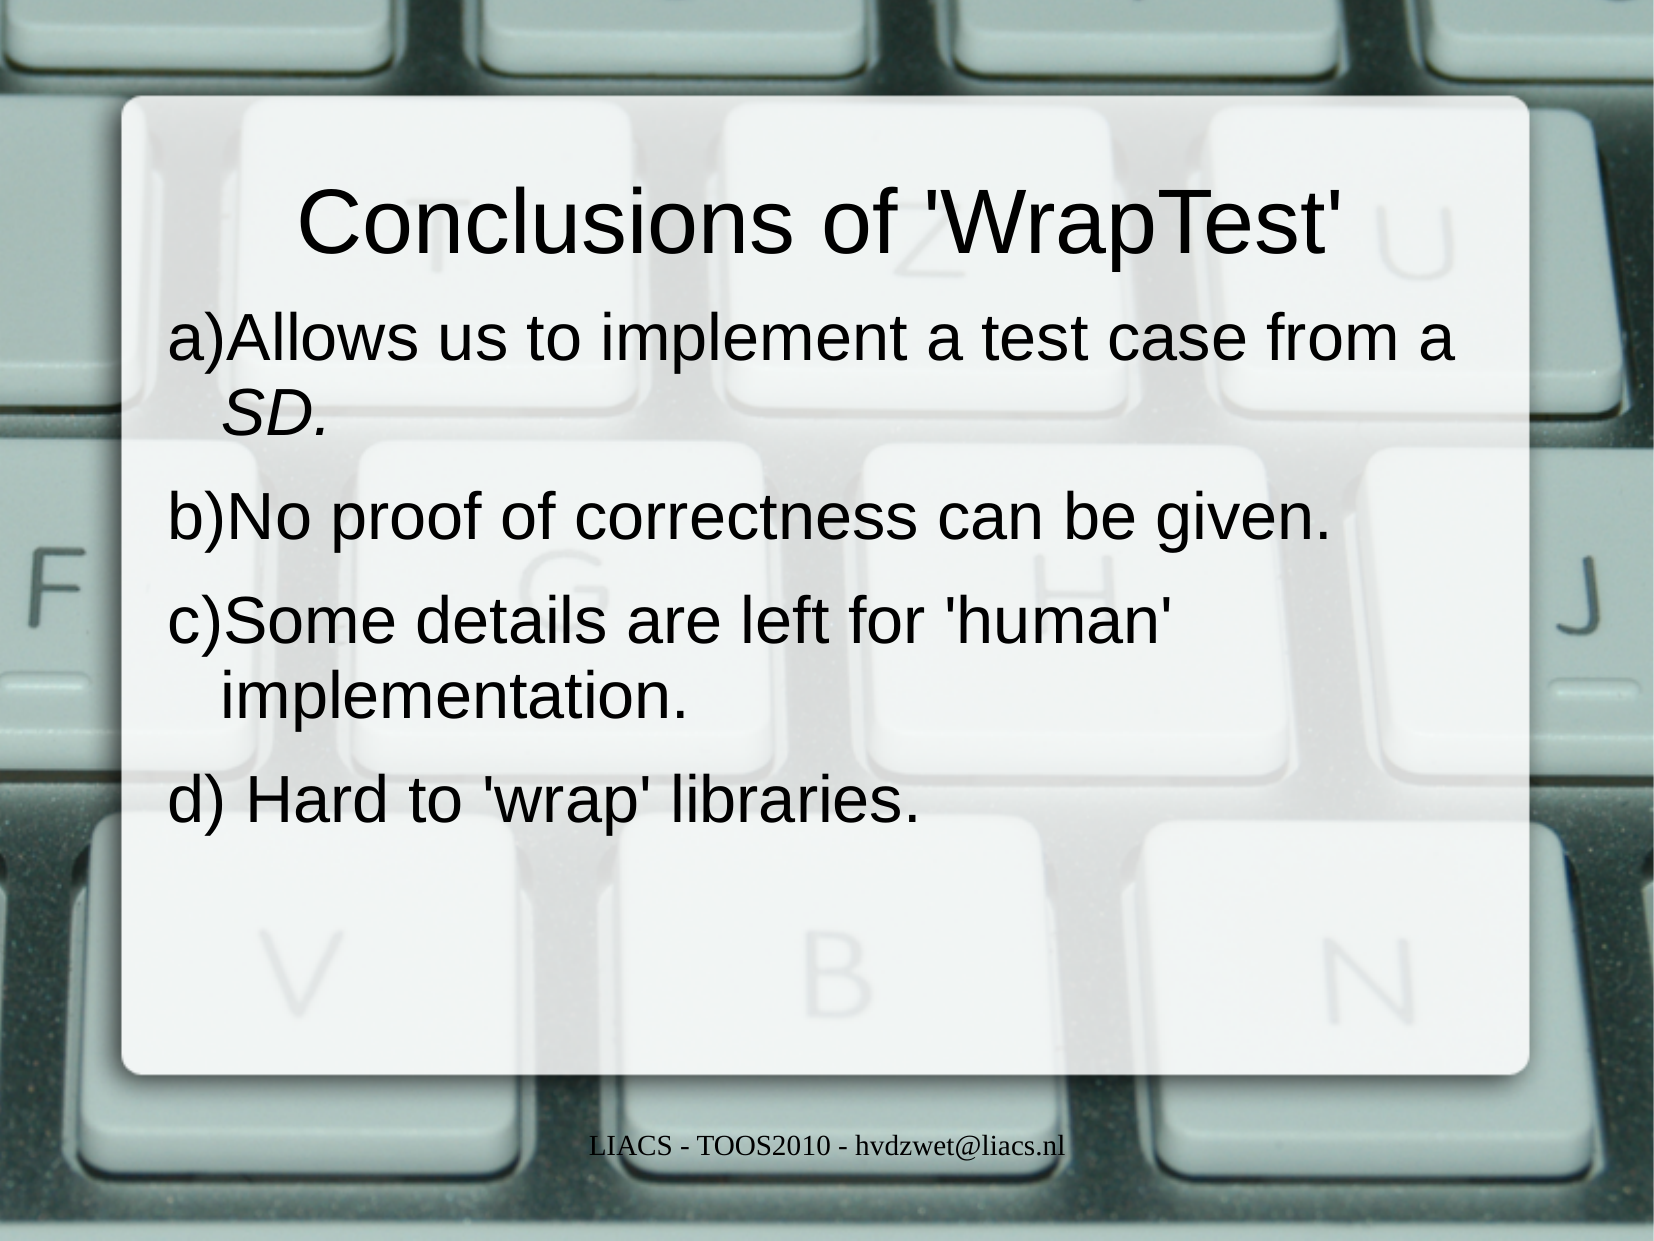

# Conclusions of 'WrapTest'
Allows us to implement a test case from a SD.
No proof of correctness can be given.
Some details are left for 'human' implementation.
 Hard to 'wrap' libraries.
LIACS - TOOS2010 - hvdzwet@liacs.nl